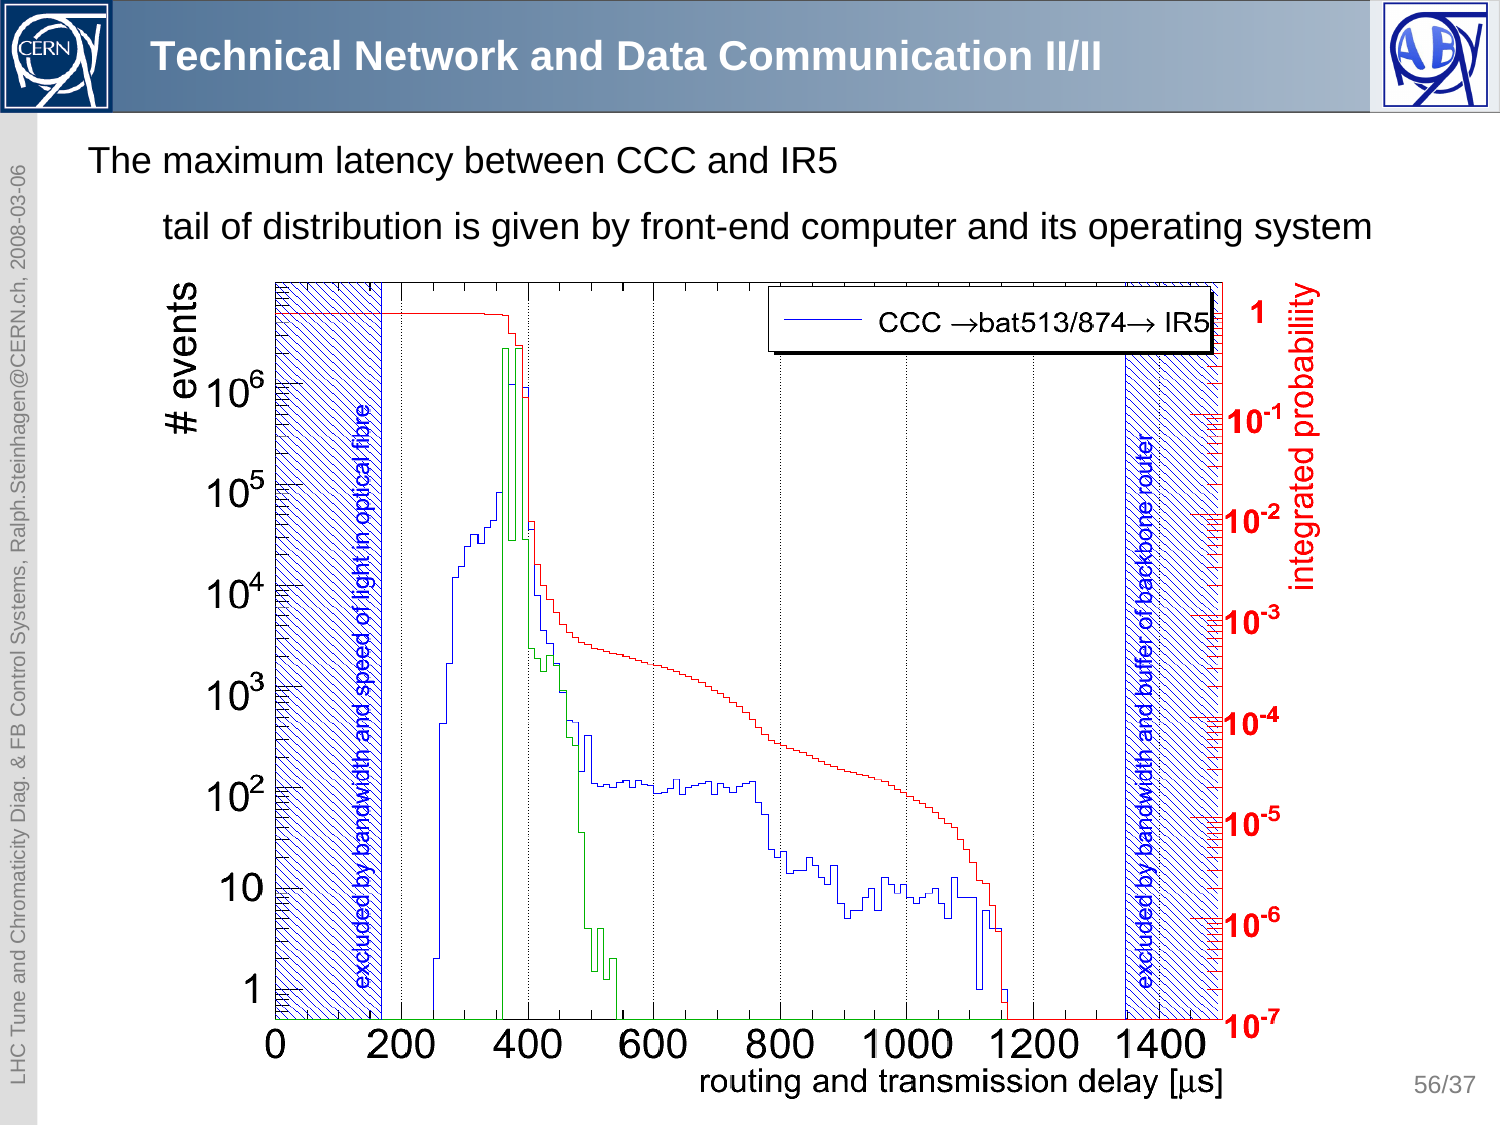

# Technical Network and Data Communication II/II
The maximum latency between CCC and IR5
tail of distribution is given by front-end computer and its operating system